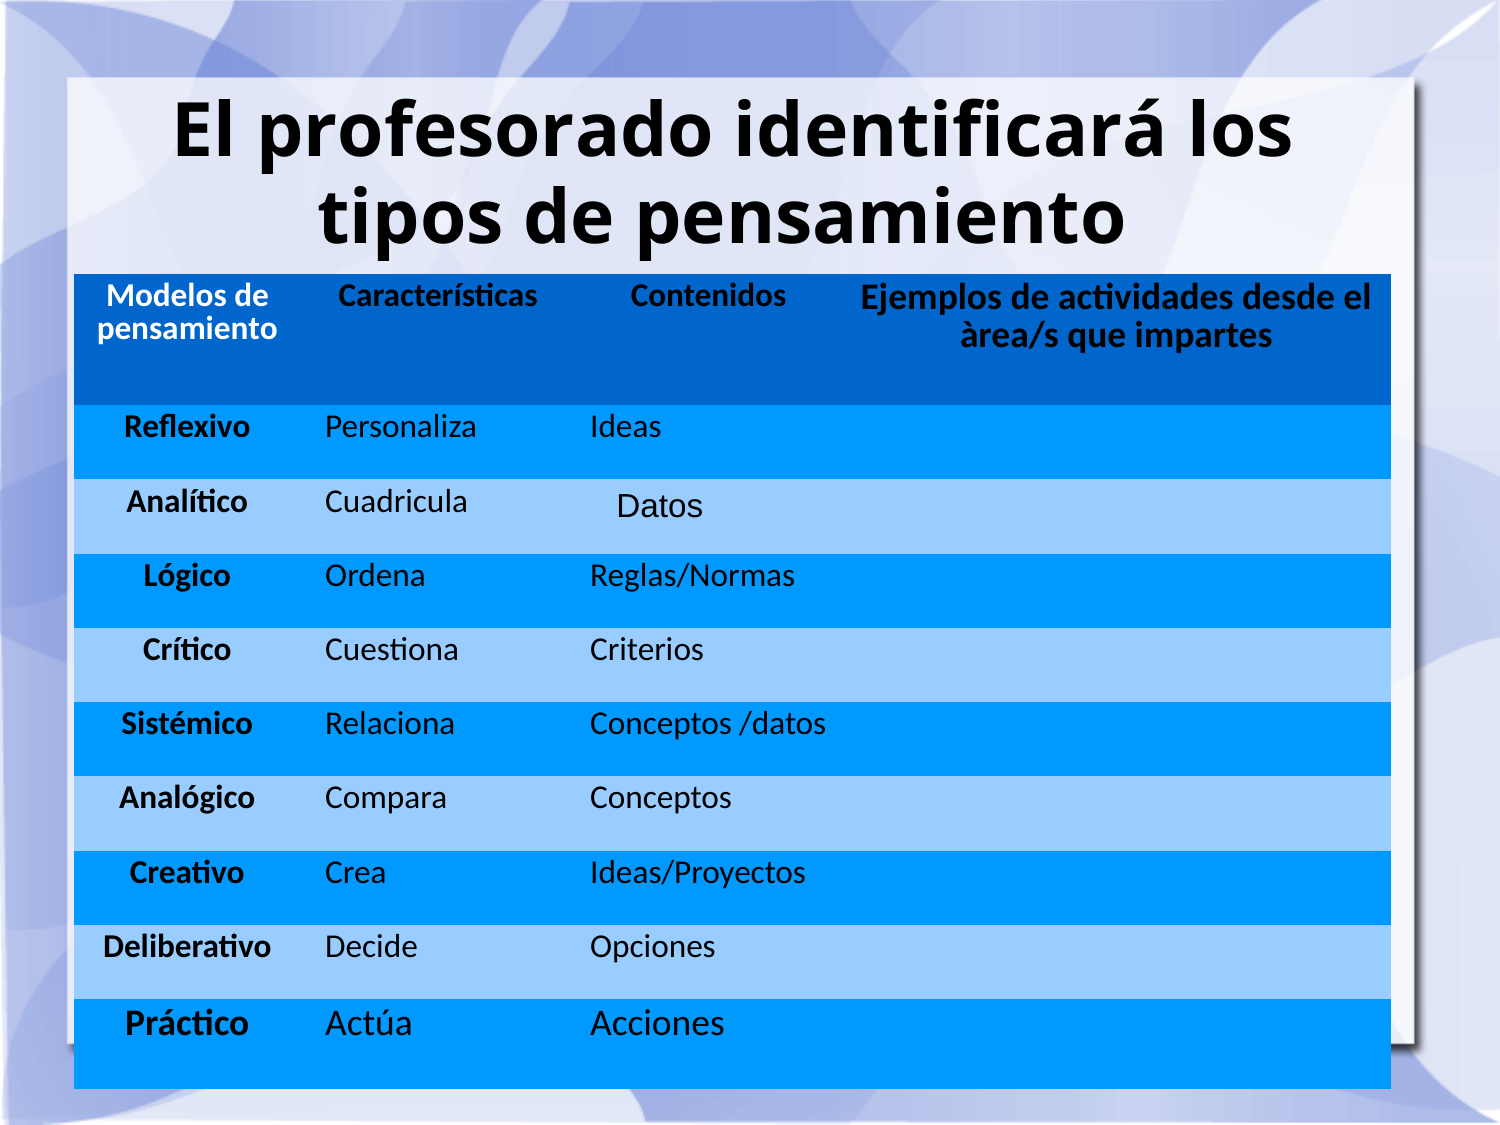

# El profesorado identificará los tipos de pensamiento
| Modelos de pensamiento | Características | Contenidos | Ejemplos de actividades desde el àrea/s que impartes |
| --- | --- | --- | --- |
| Reflexivo | Personaliza | Ideas | |
| Analítico | Cuadricula | Datos | |
| Lógico | Ordena | Reglas/Normas | |
| Crítico | Cuestiona | Criterios | |
| Sistémico | Relaciona | Conceptos /datos | |
| Analógico | Compara | Conceptos | |
| Creativo | Crea | Ideas/Proyectos | |
| Deliberativo | Decide | Opciones | |
| Práctico | Actúa | Acciones | |